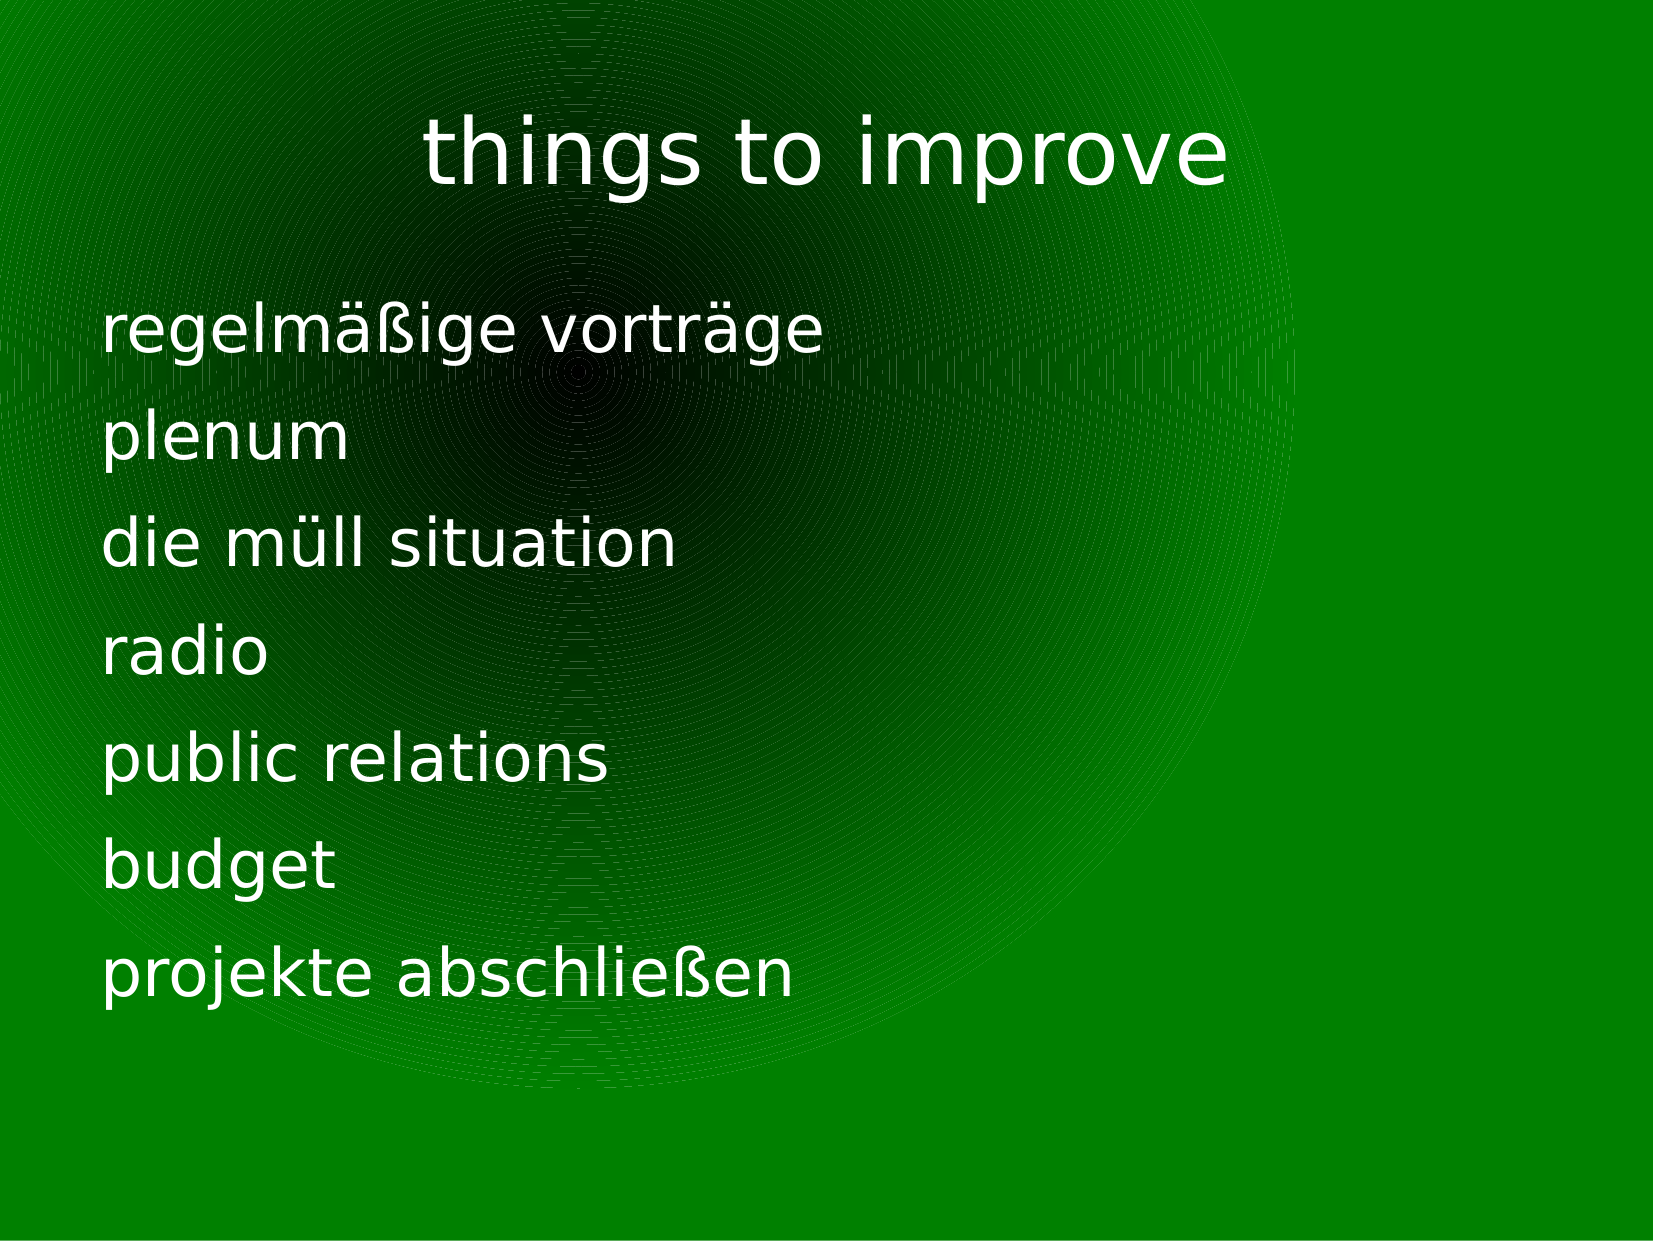

# things to improve
regelmäßige vorträge
plenum
die müll situation
radio
public relations
budget
projekte abschließen